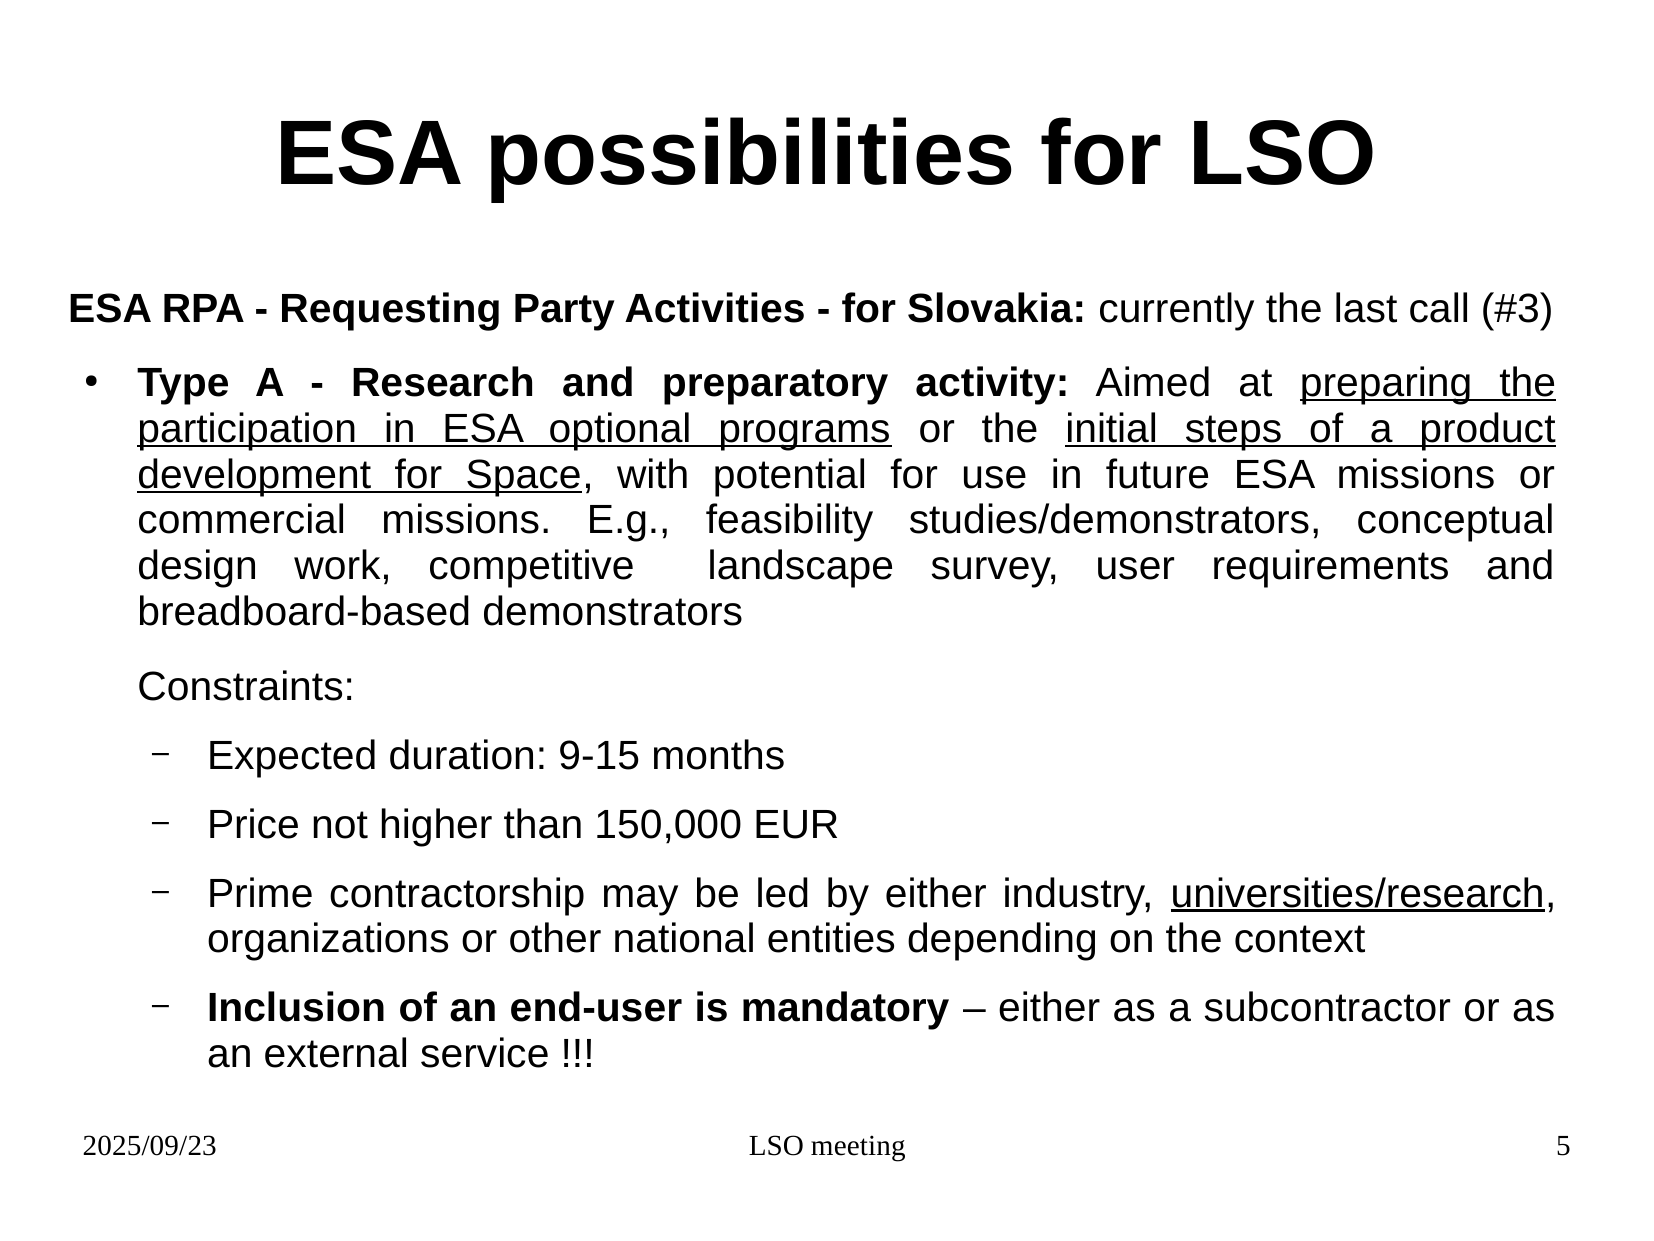

# ESA possibilities for LSO
ESA RPA - Requesting Party Activities - for Slovakia: currently the last call (#3)
Type A - Research and preparatory activity: Aimed at preparing the participation in ESA optional programs or the initial steps of a product development for Space, with potential for use in future ESA missions or commercial missions. E.g., feasibility studies/demonstrators, conceptual design work, competitive landscape survey, user requirements and breadboard-based demonstrators
Constraints:
Expected duration: 9-15 months
Price not higher than 150,000 EUR
Prime contractorship may be led by either industry, universities/research, organizations or other national entities depending on the context
Inclusion of an end-user is mandatory – either as a subcontractor or as an external service !!!
2025/09/23
LSO meeting
5